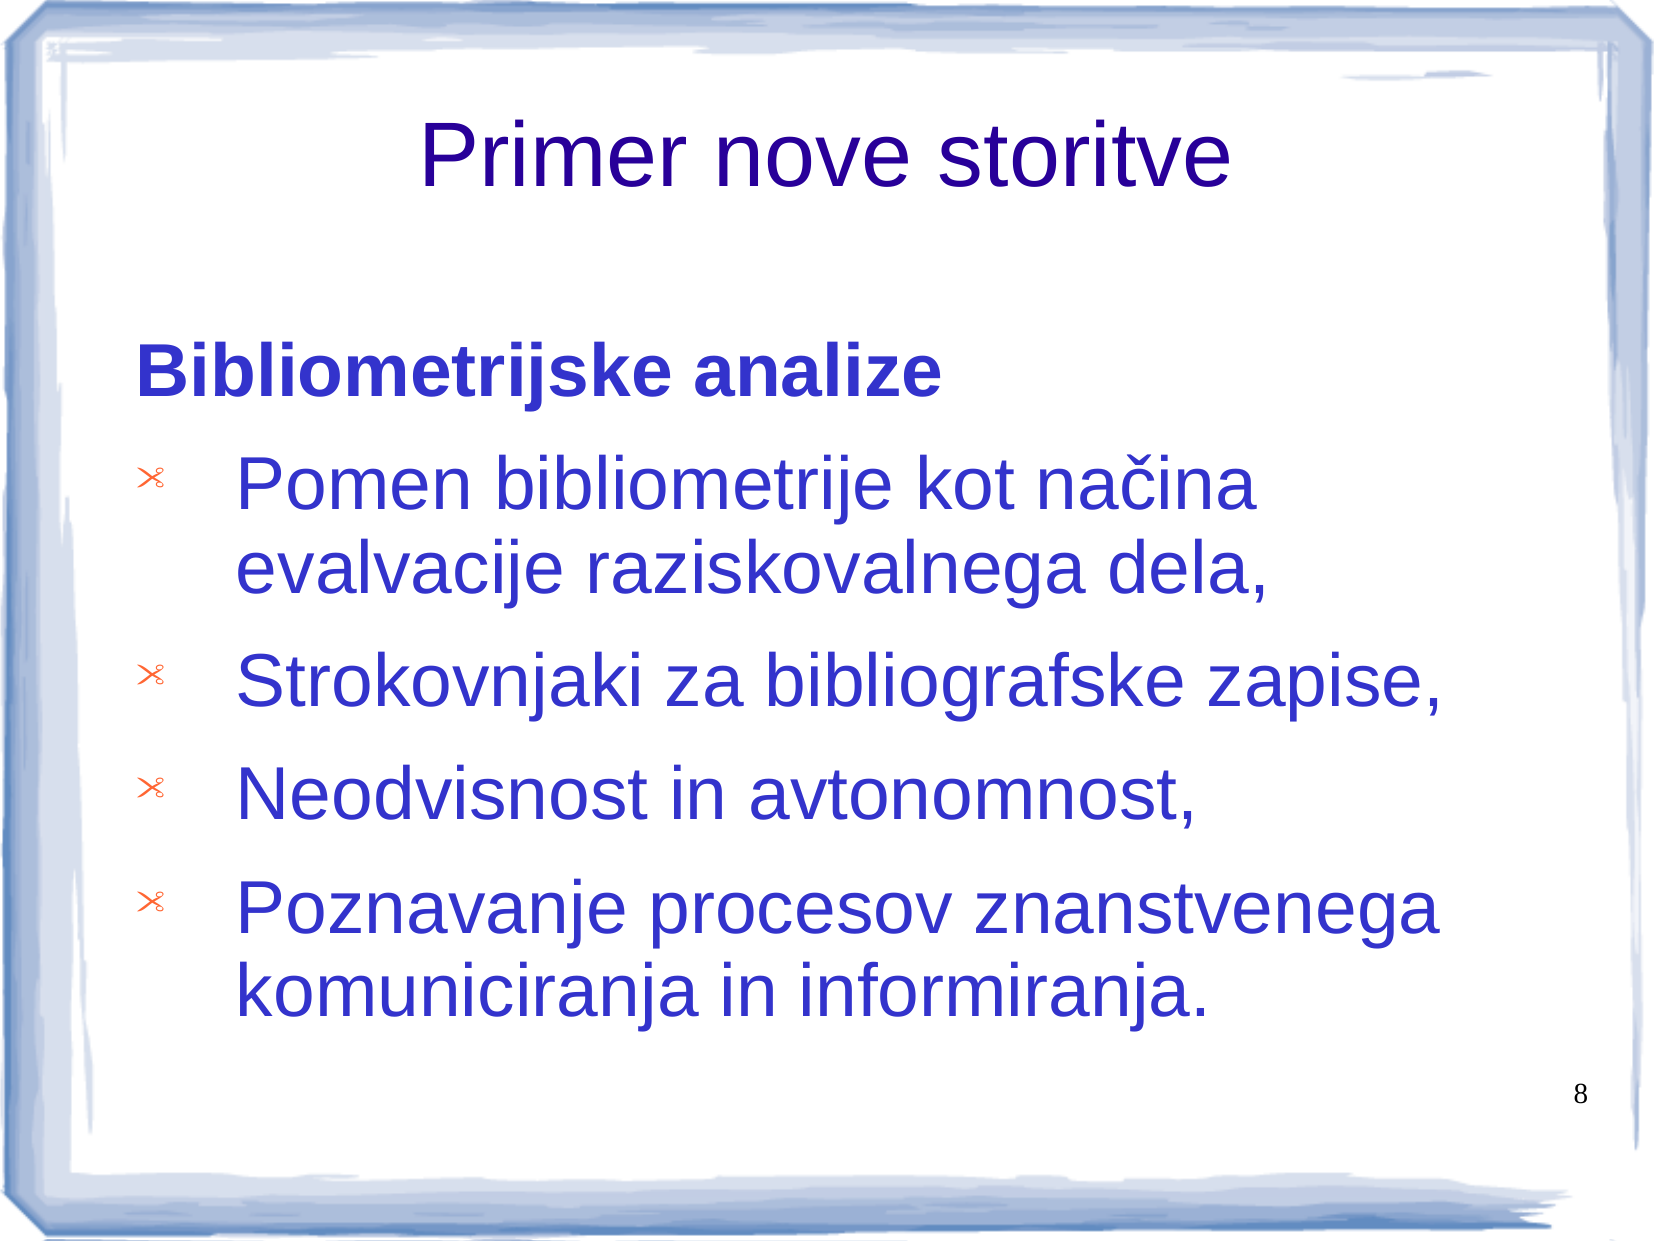

# Primer nove storitve
Bibliometrijske analize
Pomen bibliometrije kot načina evalvacije raziskovalnega dela,
Strokovnjaki za bibliografske zapise,
Neodvisnost in avtonomnost,
Poznavanje procesov znanstvenega komuniciranja in informiranja.